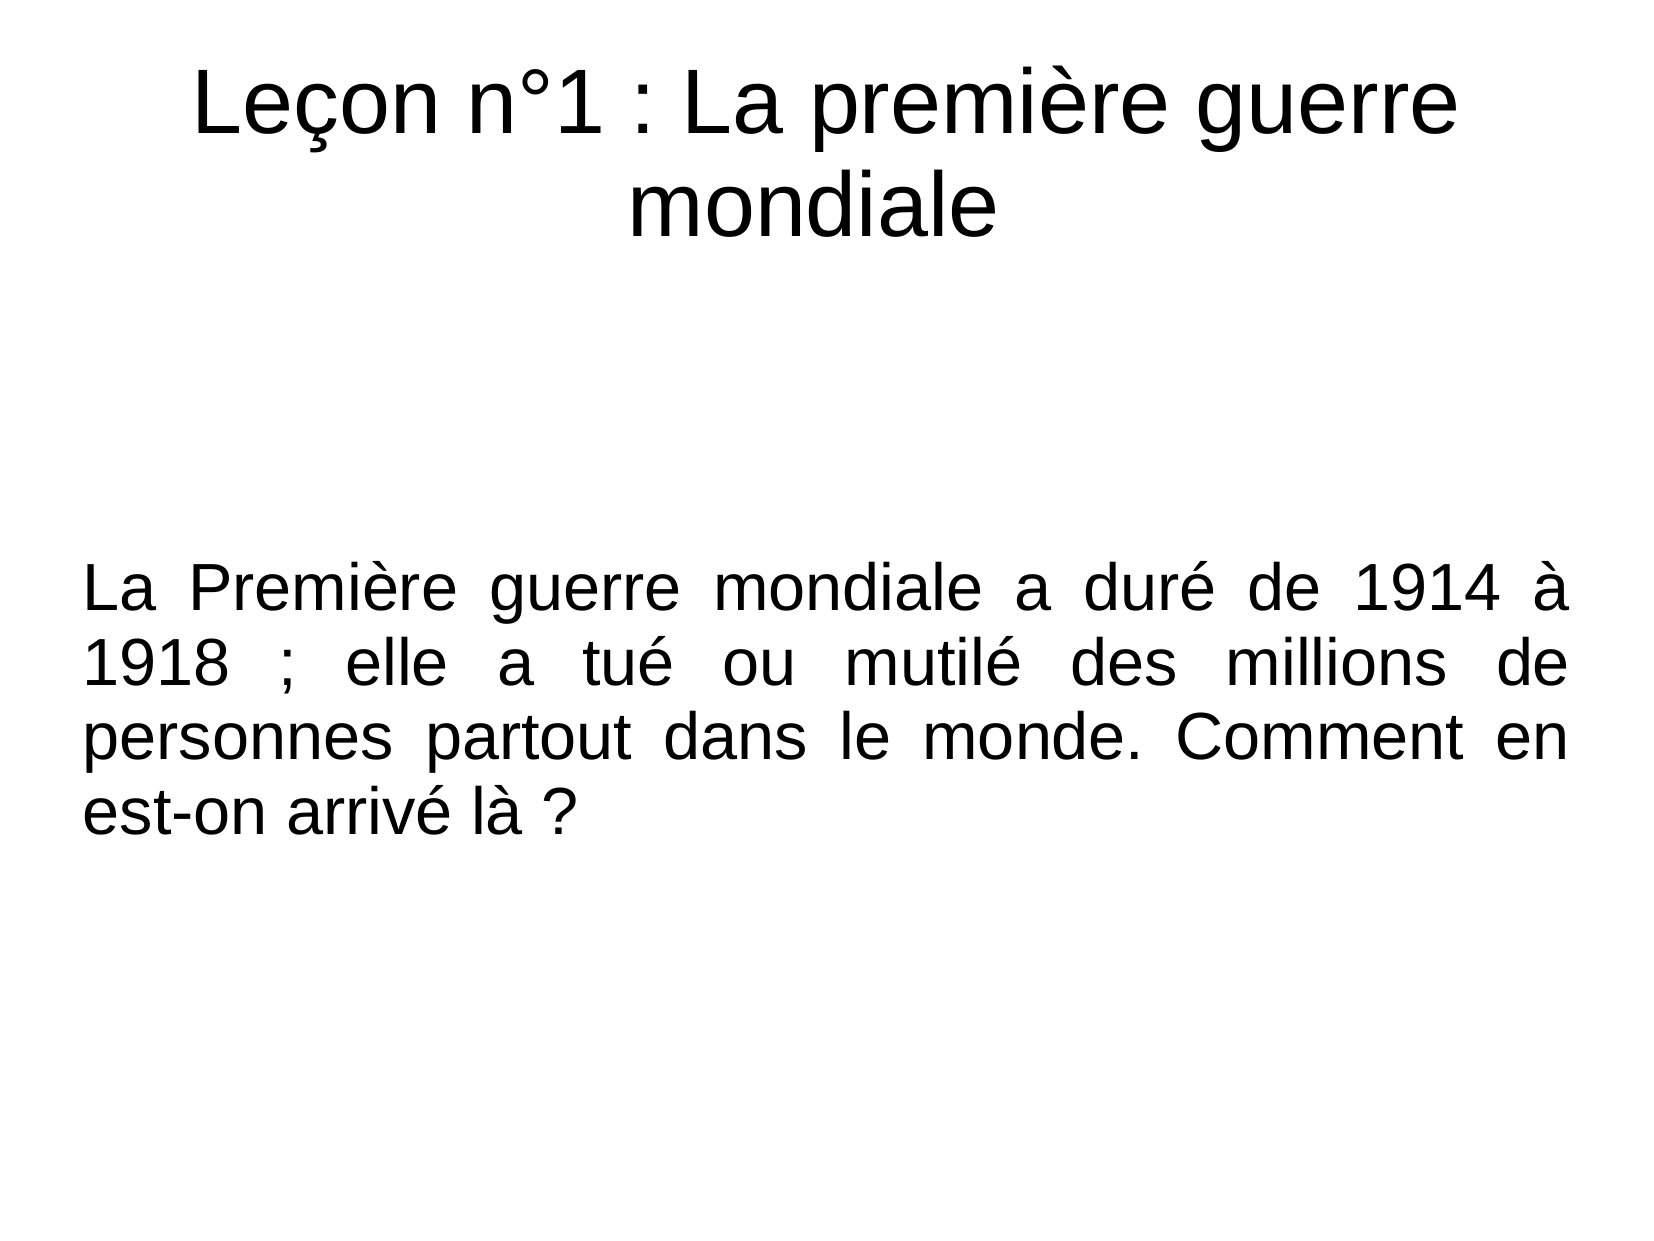

# Leçon n°1 : La première guerre mondiale
La Première guerre mondiale a duré de 1914 à 1918 ; elle a tué ou mutilé des millions de personnes partout dans le monde. Comment en est-on arrivé là ?